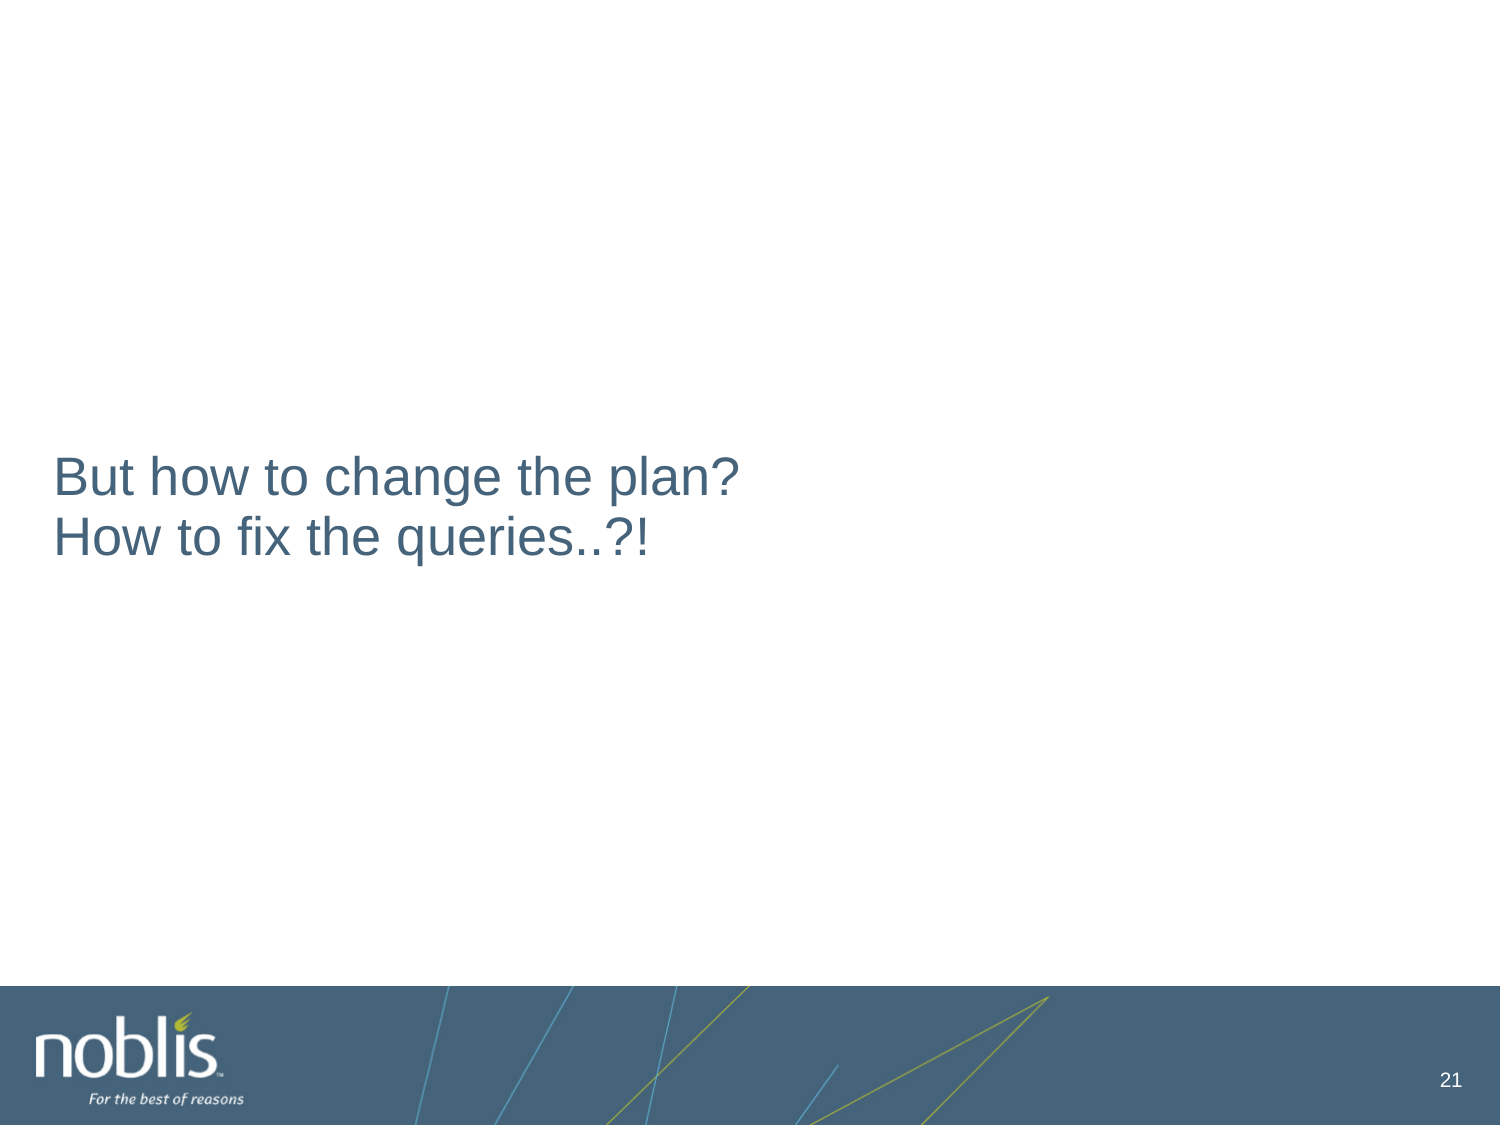

# But how to change the plan?
How to fix the queries..?!